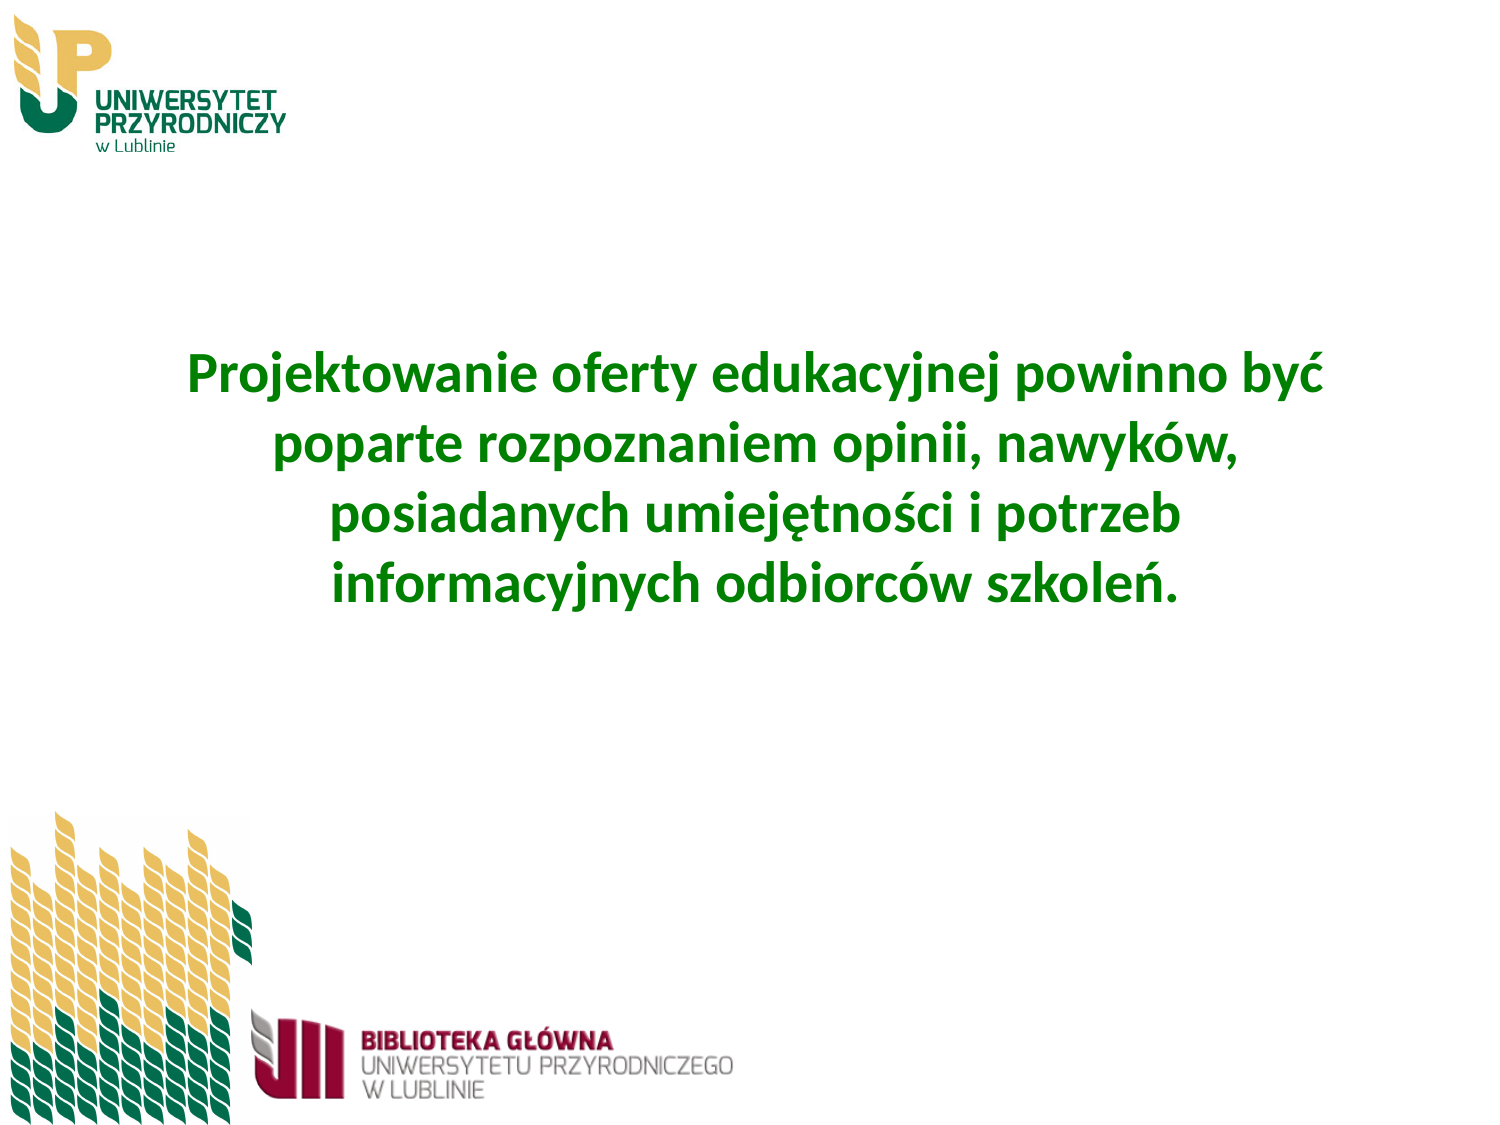

Projektowanie oferty edukacyjnej powinno być poparte rozpoznaniem opinii, nawyków, posiadanych umiejętności i potrzeb informacyjnych odbiorców szkoleń.